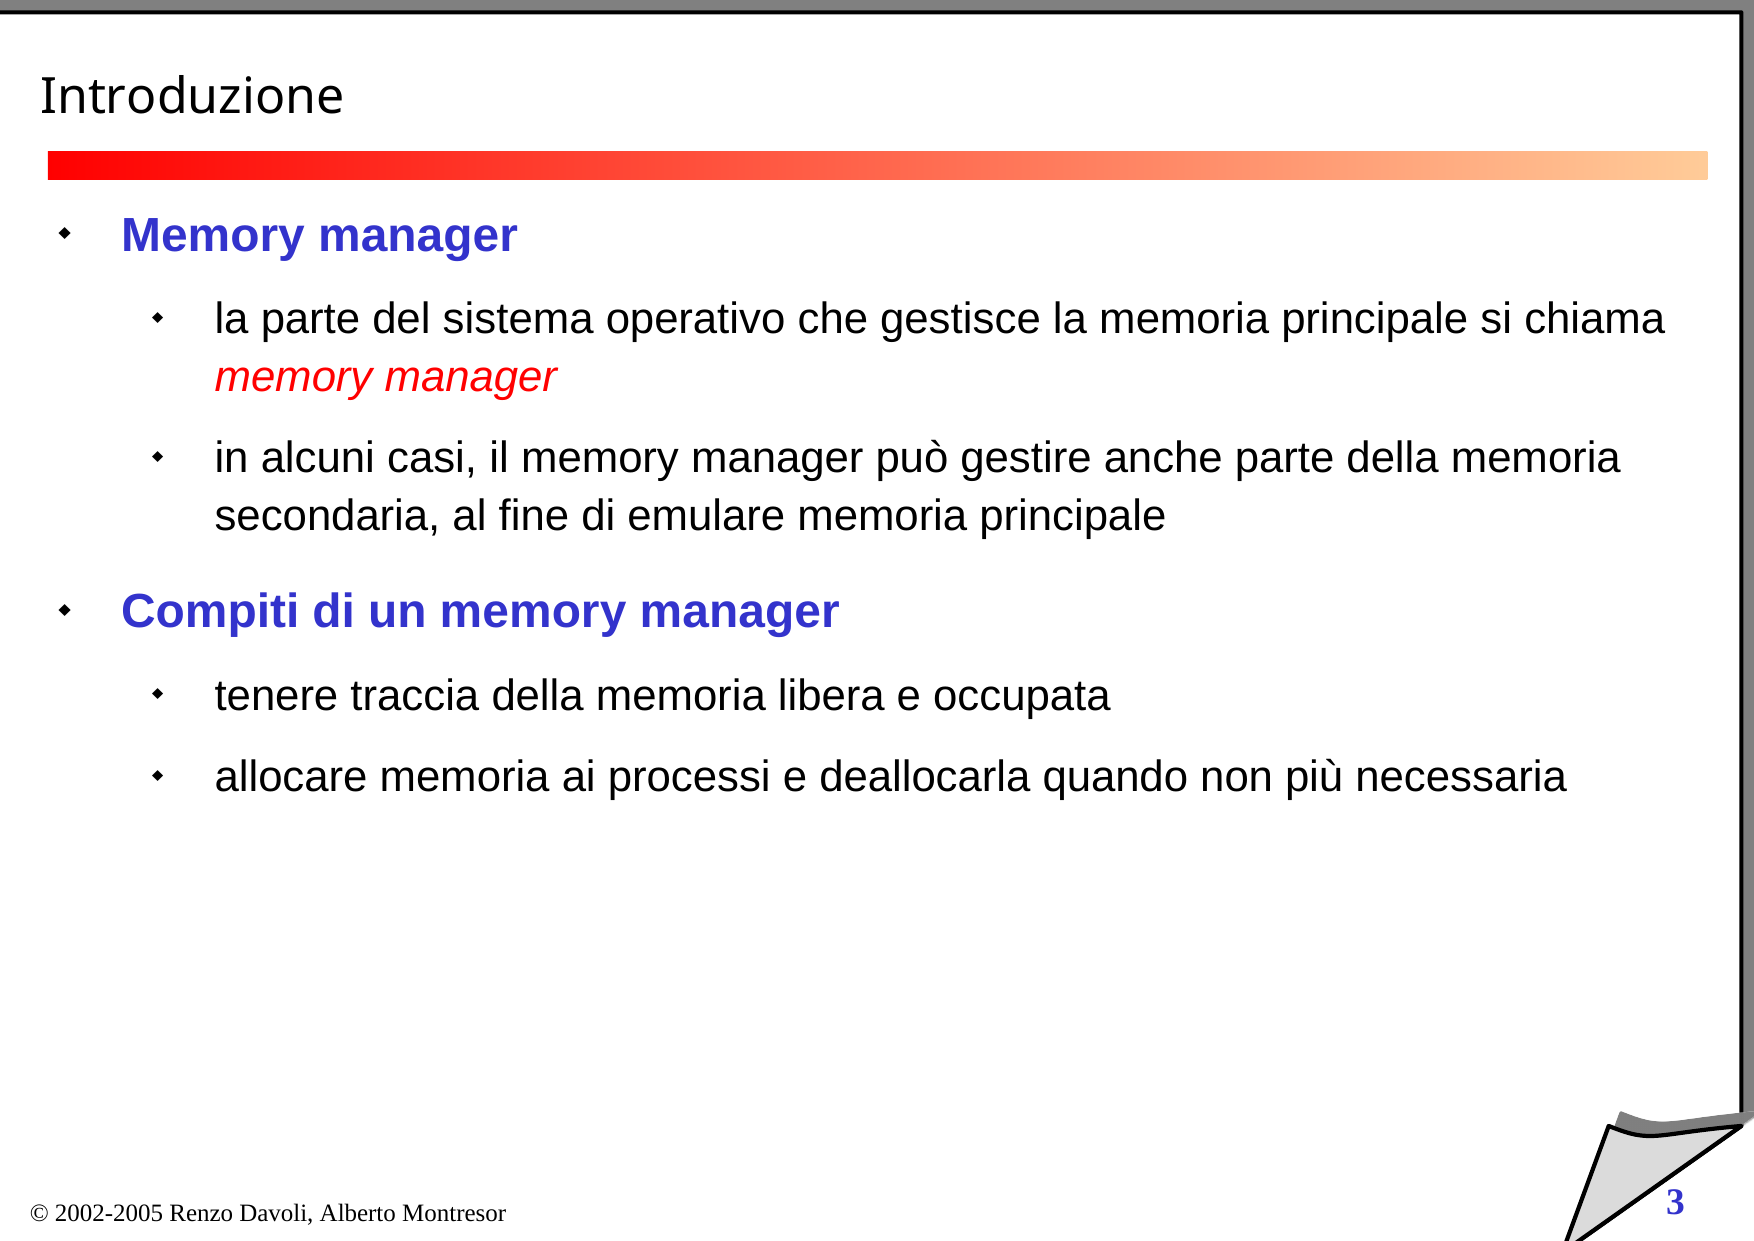

# Introduzione
Memory manager
la parte del sistema operativo che gestisce la memoria principale si chiama memory manager
in alcuni casi, il memory manager può gestire anche parte della memoria secondaria, al fine di emulare memoria principale
Compiti di un memory manager
tenere traccia della memoria libera e occupata
allocare memoria ai processi e deallocarla quando non più necessaria